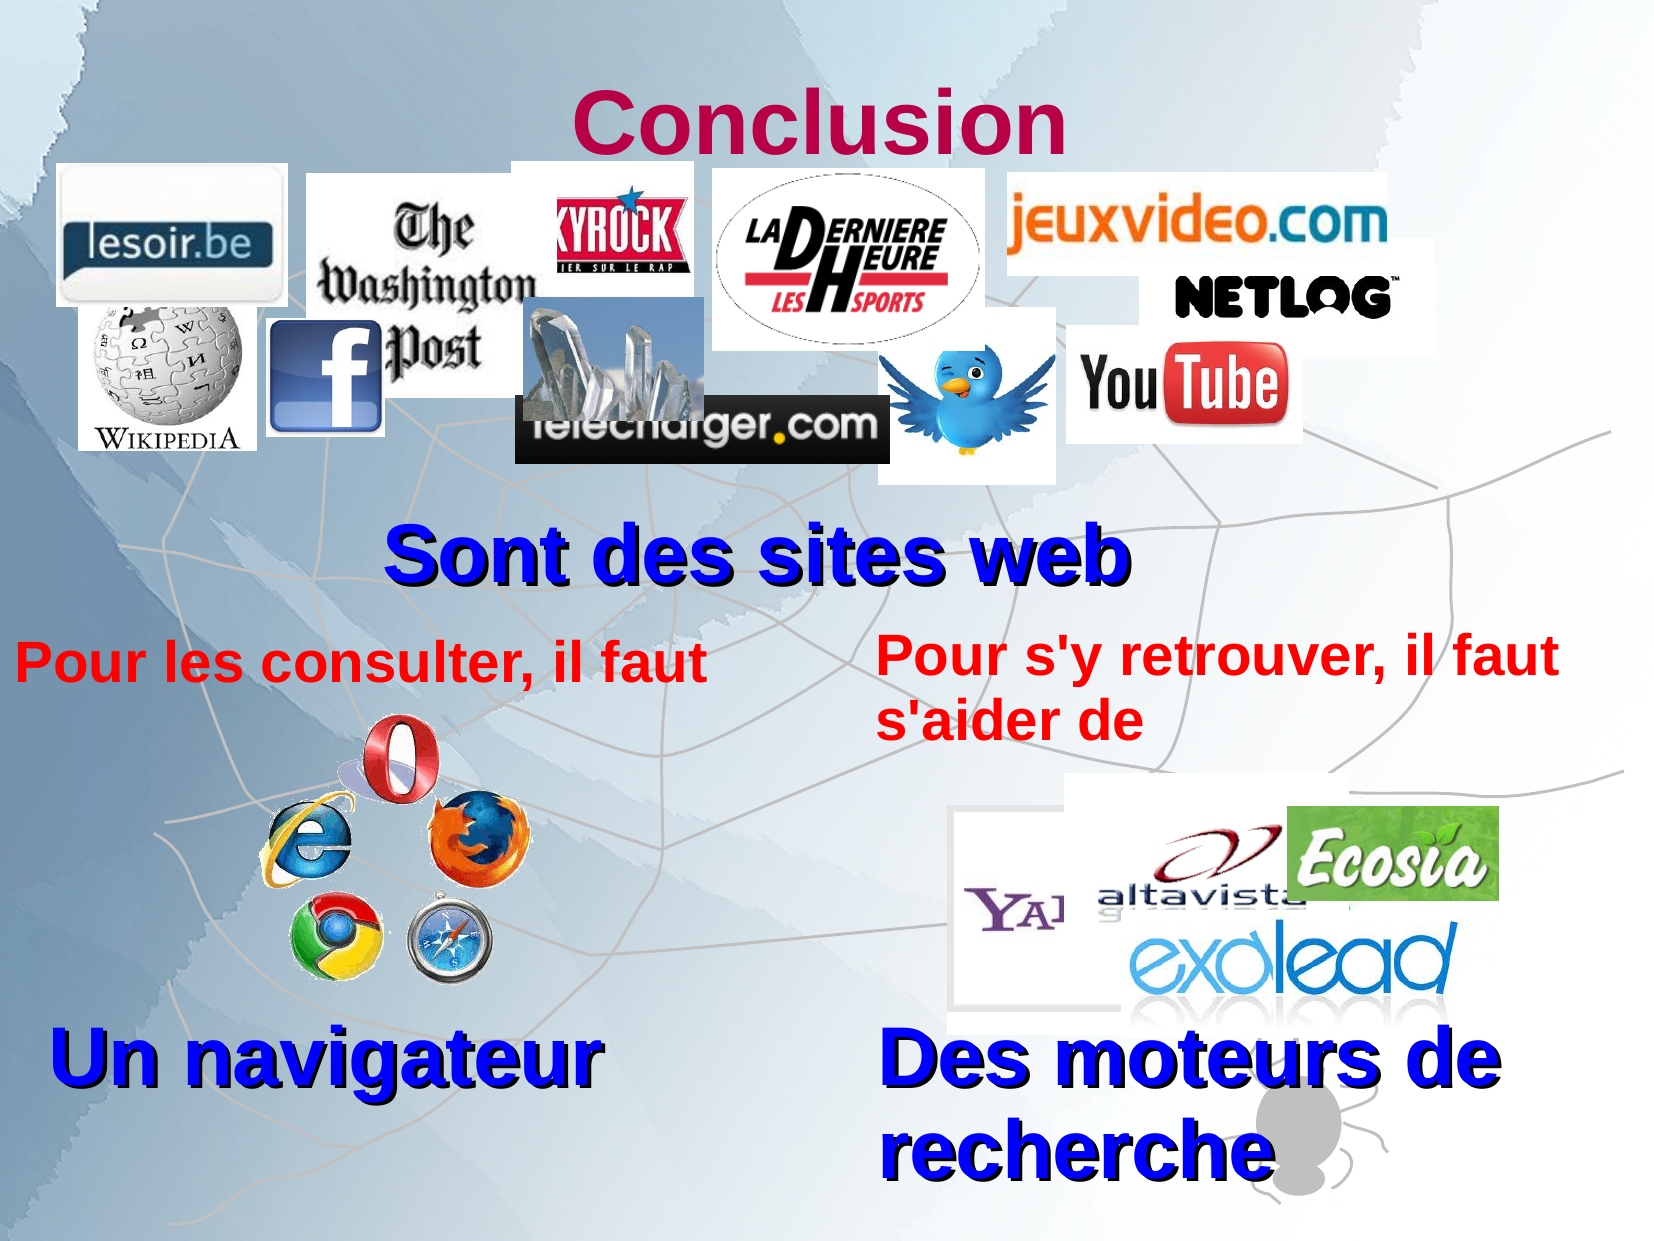

# Conclusion
Sont des sites web
Pour s'y retrouver, il faut
s'aider de
Pour les consulter, il faut
Un navigateur
Des moteurs de
recherche